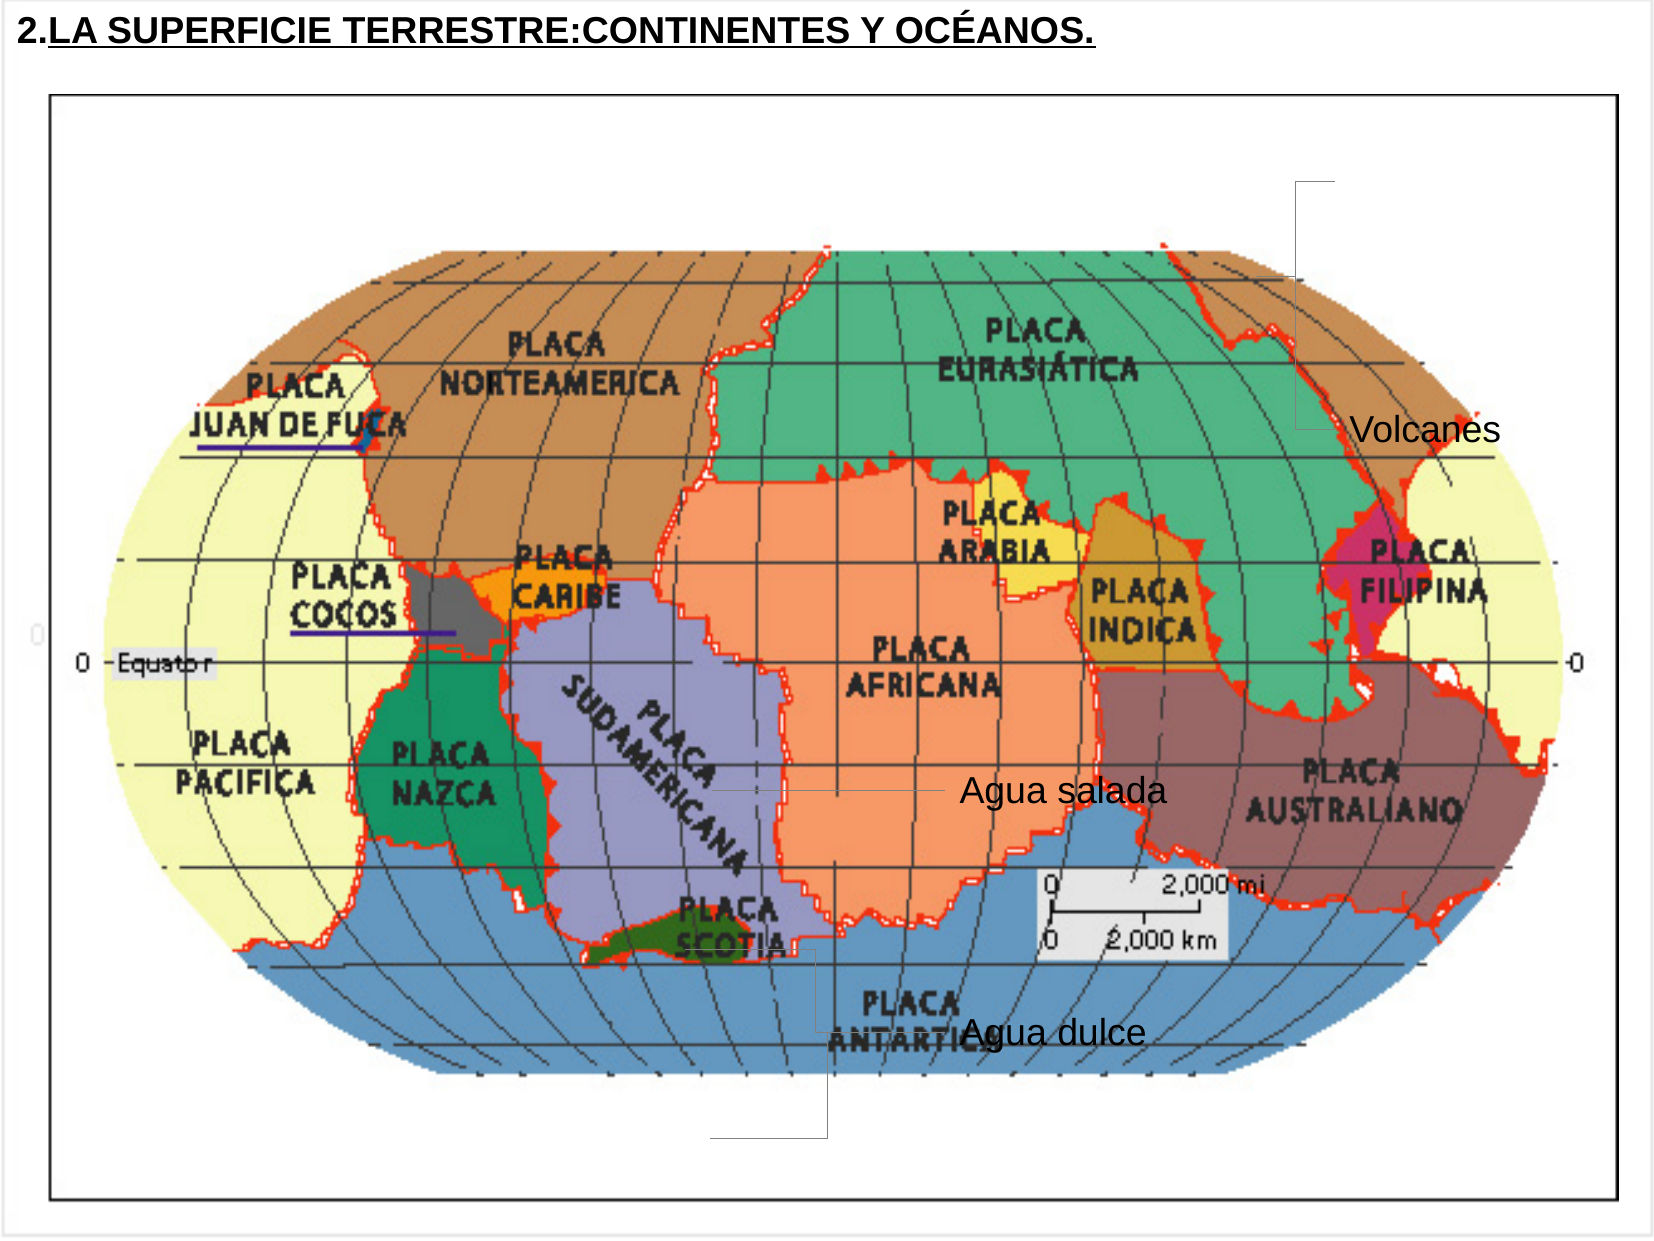

2.LA SUPERFICIE TERRESTRE:CONTINENTES Y OCÉANOS.
Corteza
Terremotos
Dididida en placas
Litosfera
Parte superior núcleo
Volcanes
Superficie terrestre
Mares
Agua salada
Hidrosfera
Ríos
Agua dulce
Lagos